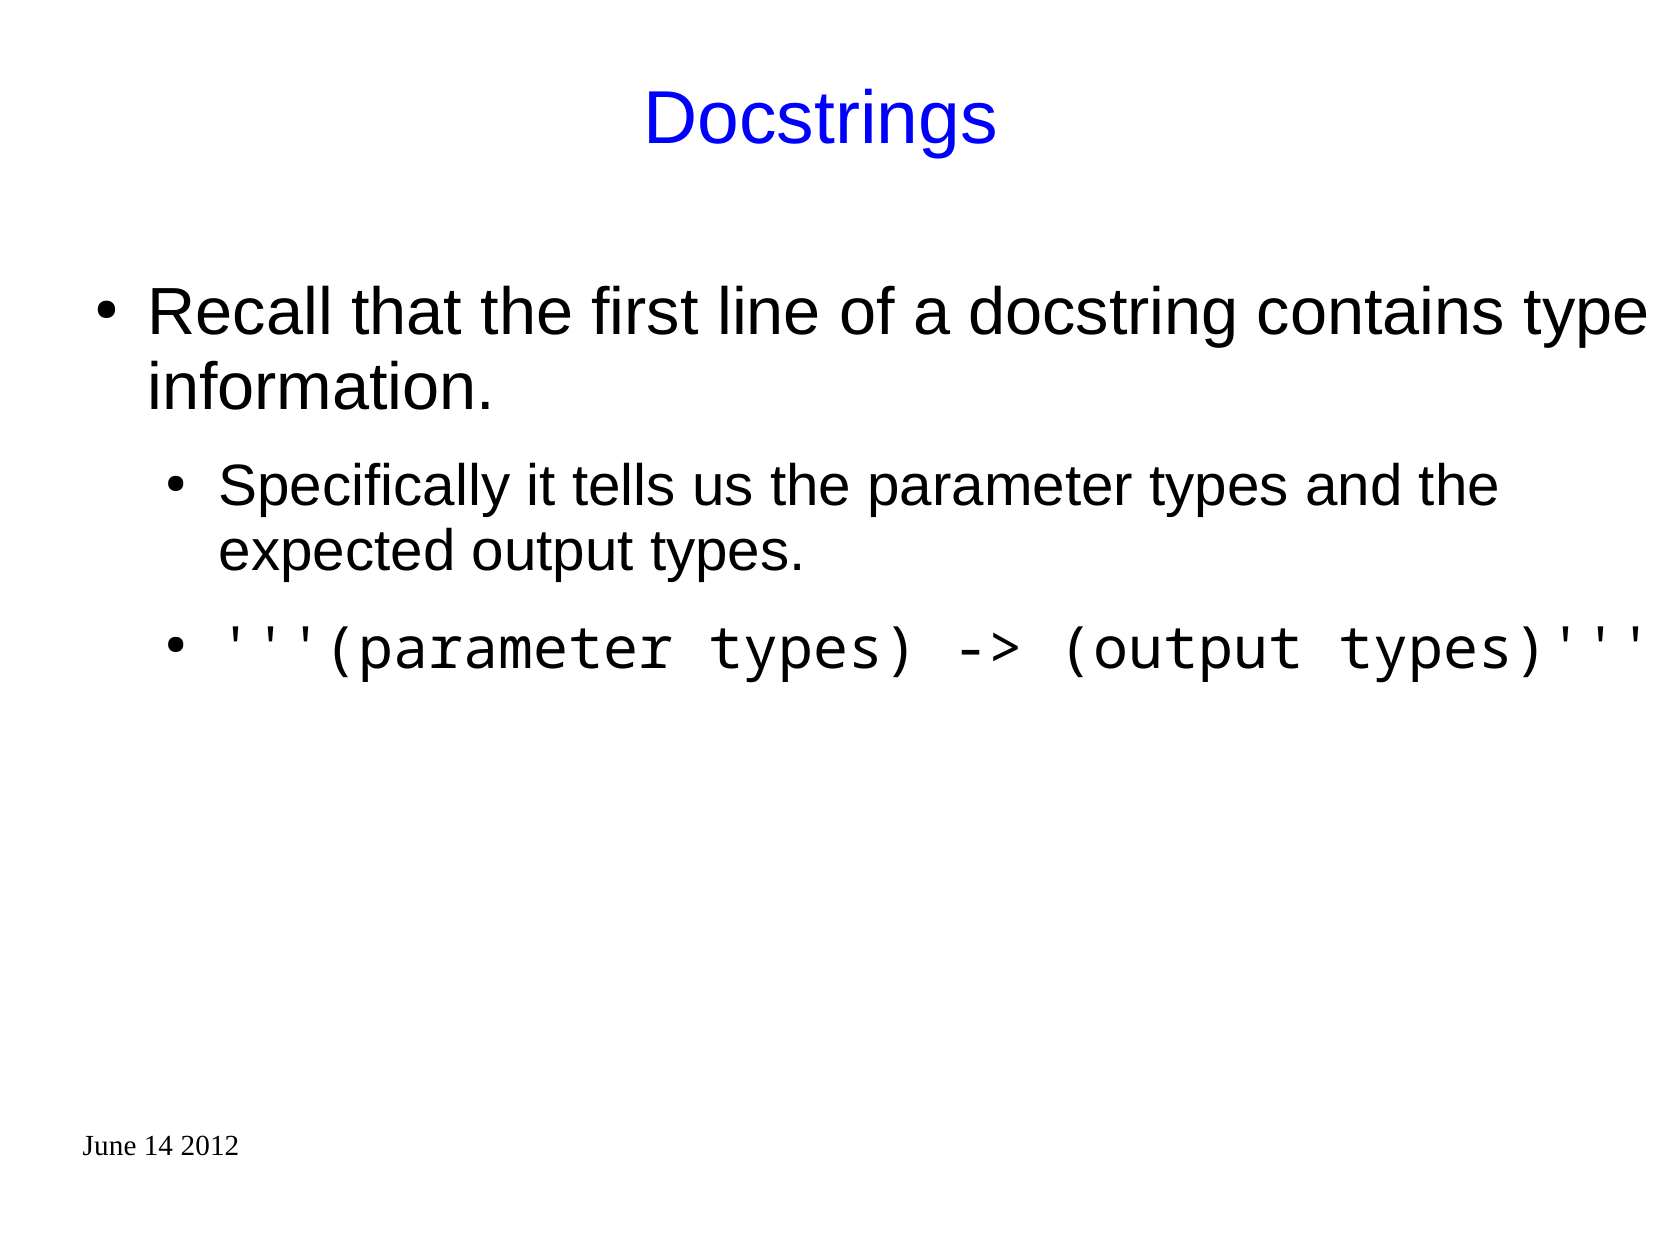

# Docstrings
Recall that the first line of a docstring contains type information.
Specifically it tells us the parameter types and the expected output types.
'''(parameter types) -> (output types)'''
June 14 2012